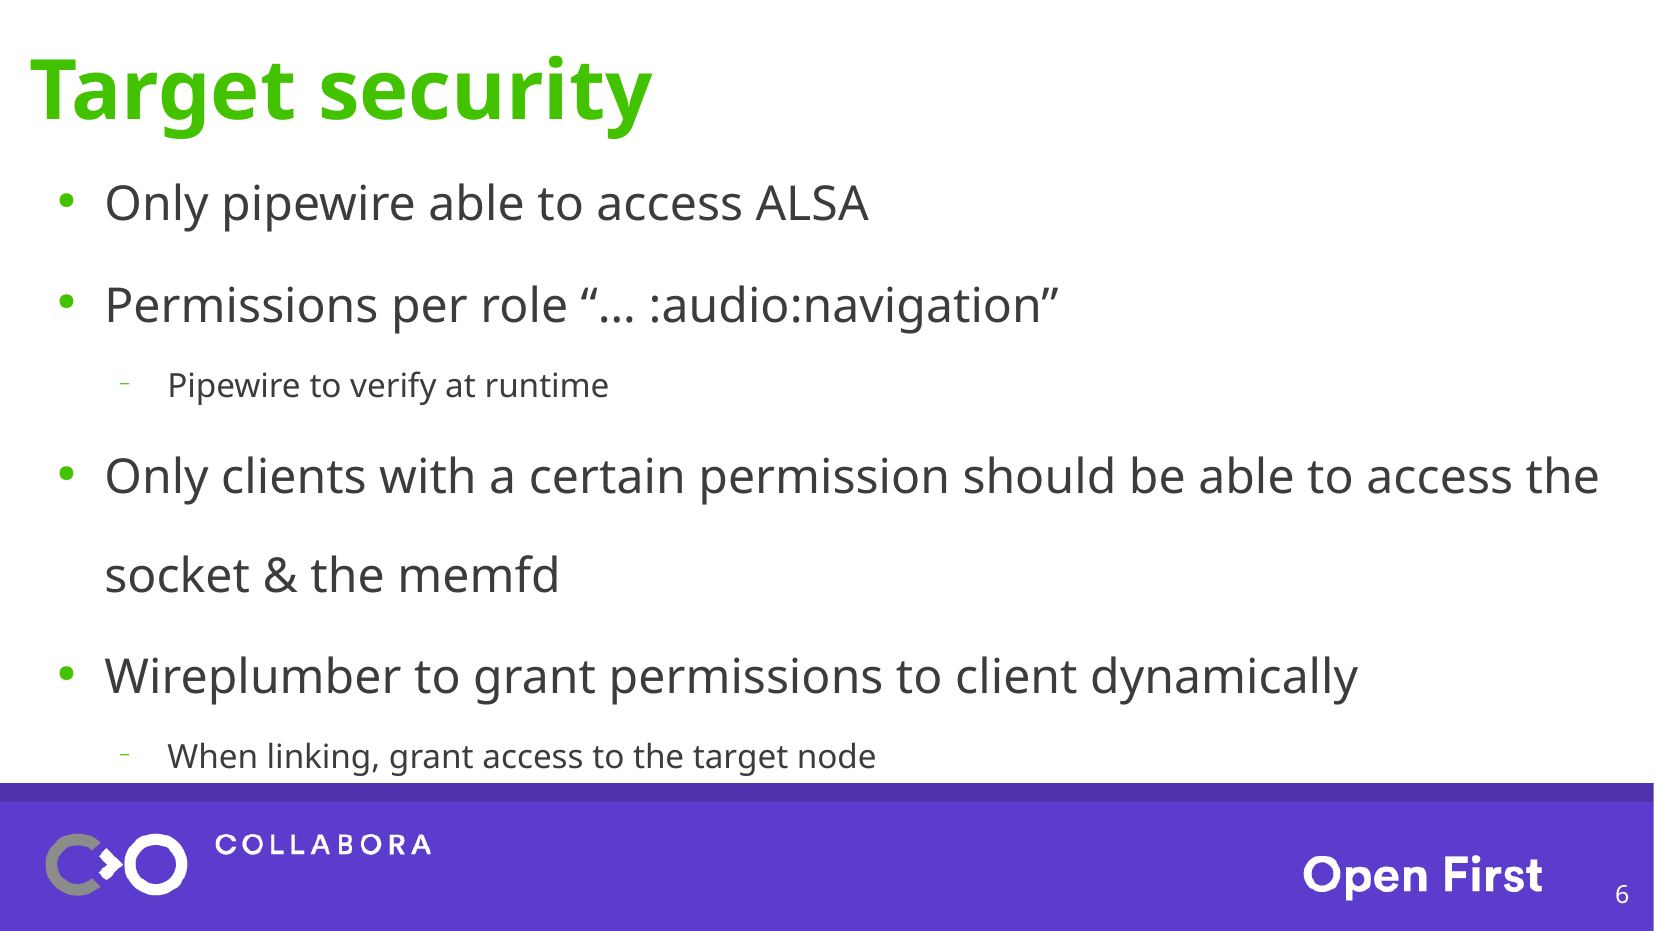

# Target security
Only pipewire able to access ALSA
Permissions per role “… :audio:navigation”
Pipewire to verify at runtime
Only clients with a certain permission should be able to access the socket & the memfd
Wireplumber to grant permissions to client dynamically
When linking, grant access to the target node